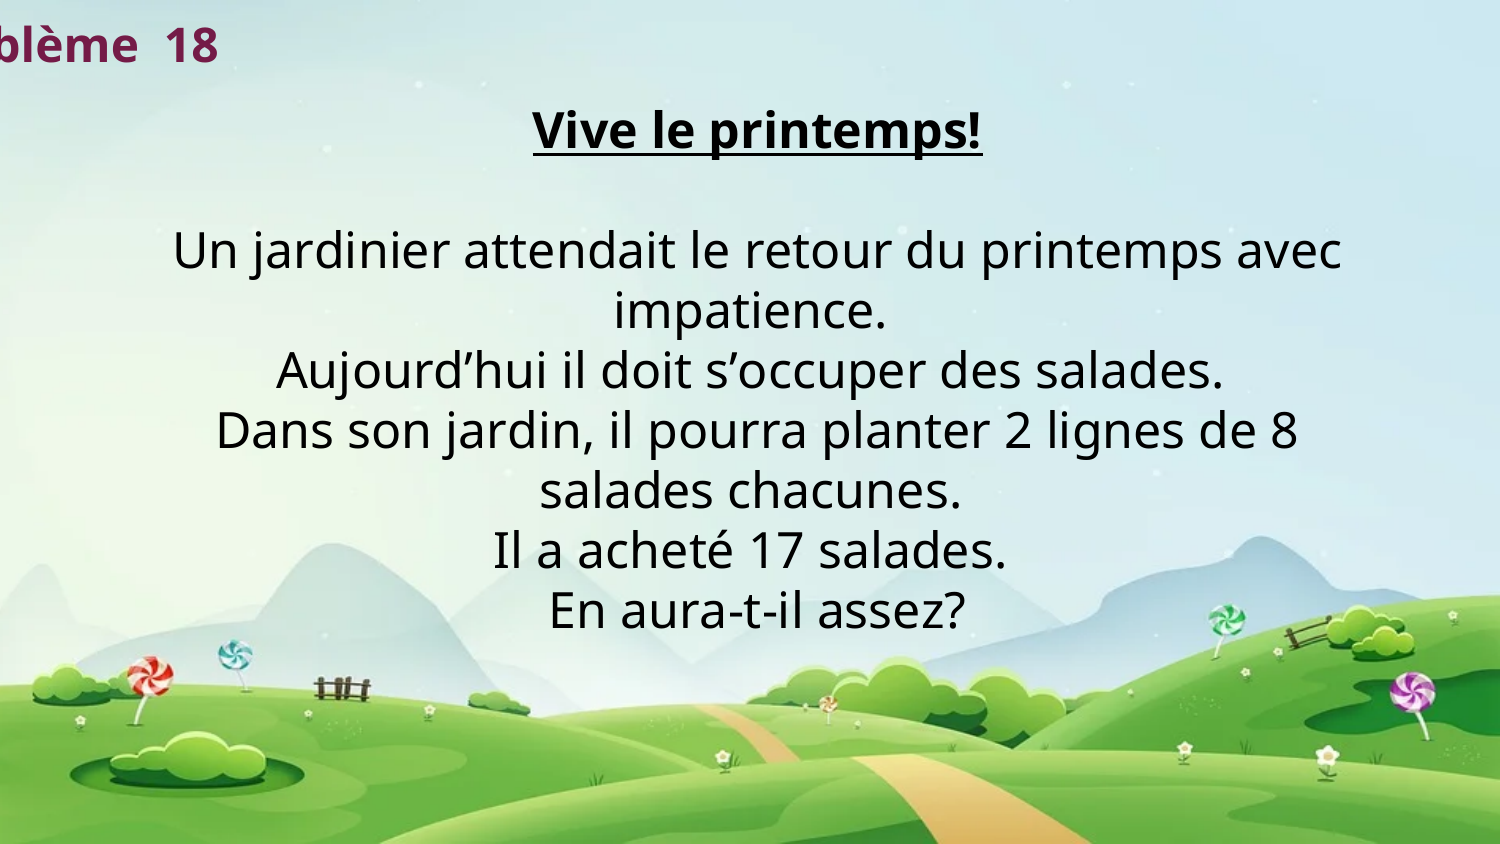

Problème 18
Vive le printemps!
Un jardinier attendait le retour du printemps avec impatience.
Aujourd’hui il doit s’occuper des salades.
Dans son jardin, il pourra planter 2 lignes de 8 salades chacunes.
Il a acheté 17 salades.
En aura-t-il assez?